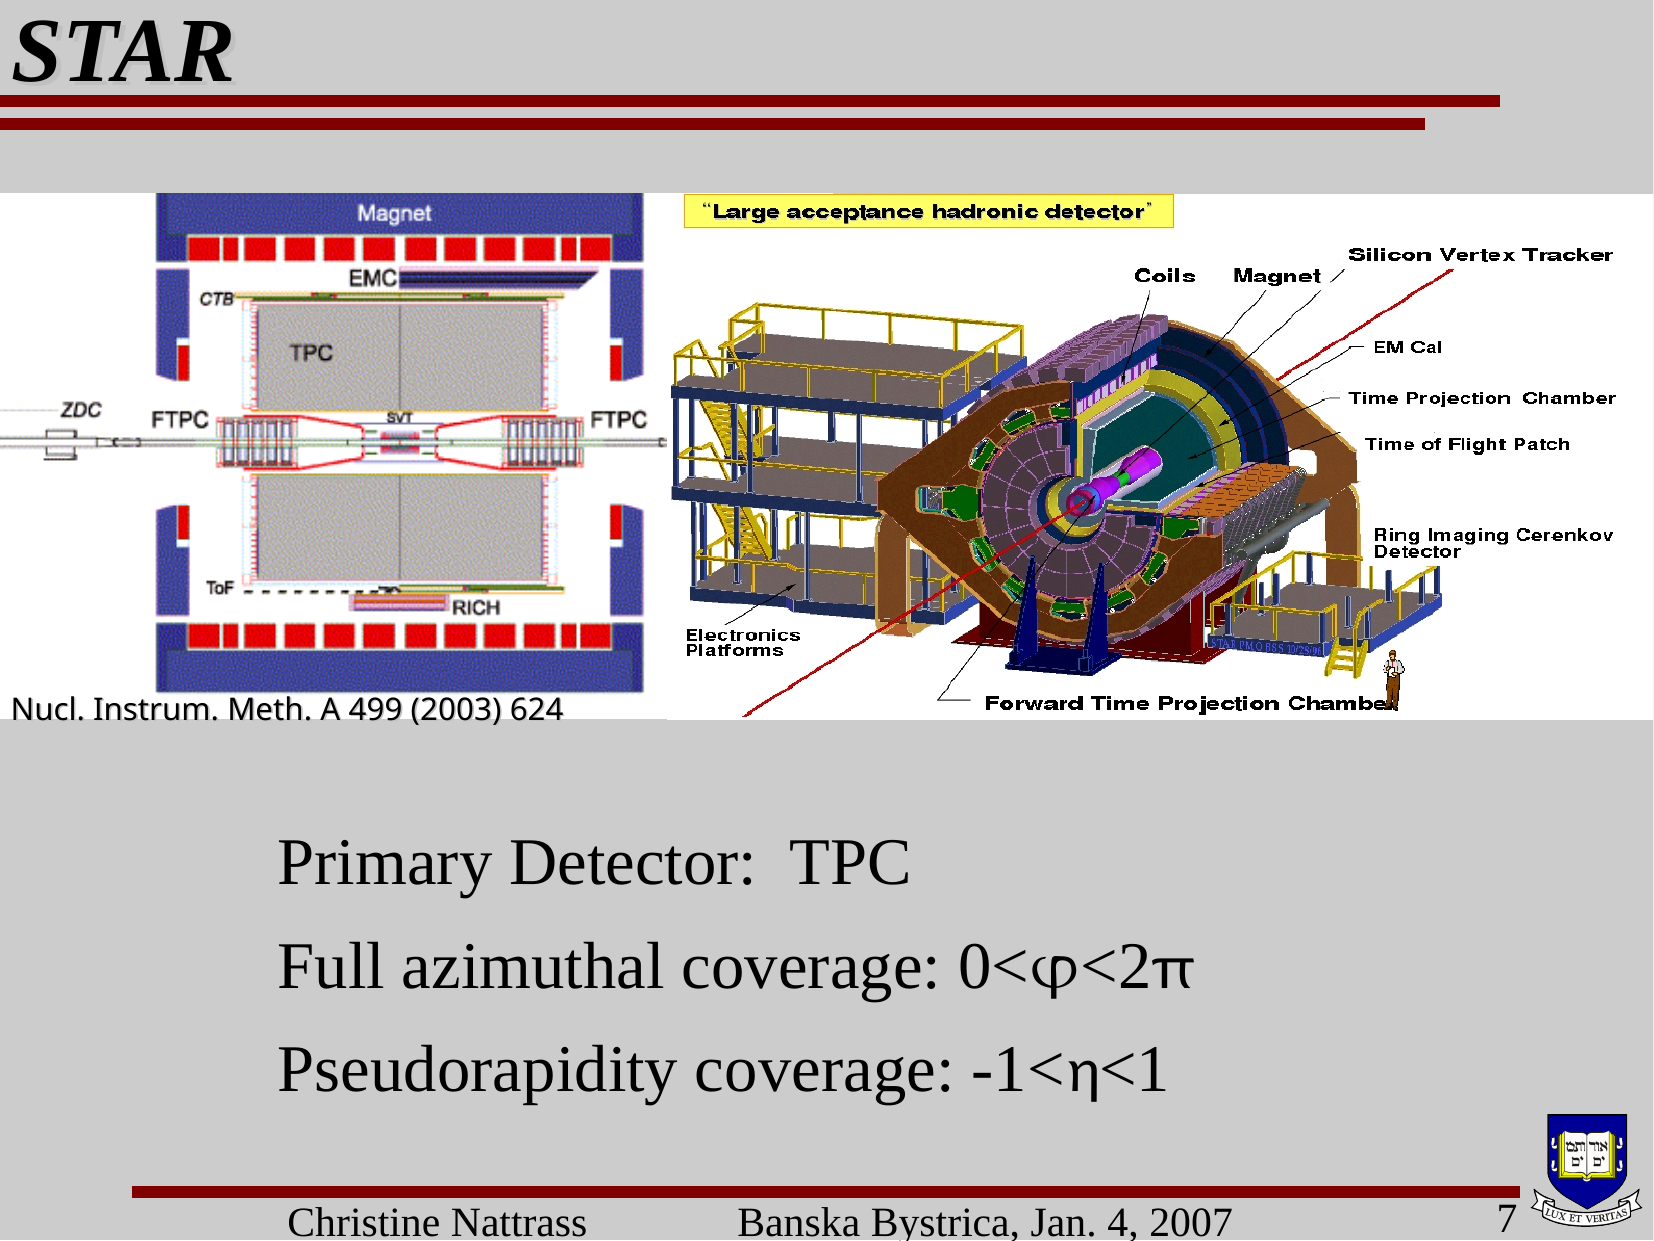

# STAR
Nucl. Instrum. Meth. A 499 (2003) 624
Primary Detector: TPC
Full azimuthal coverage: 0<<2
Pseudorapidity coverage: -1<<1